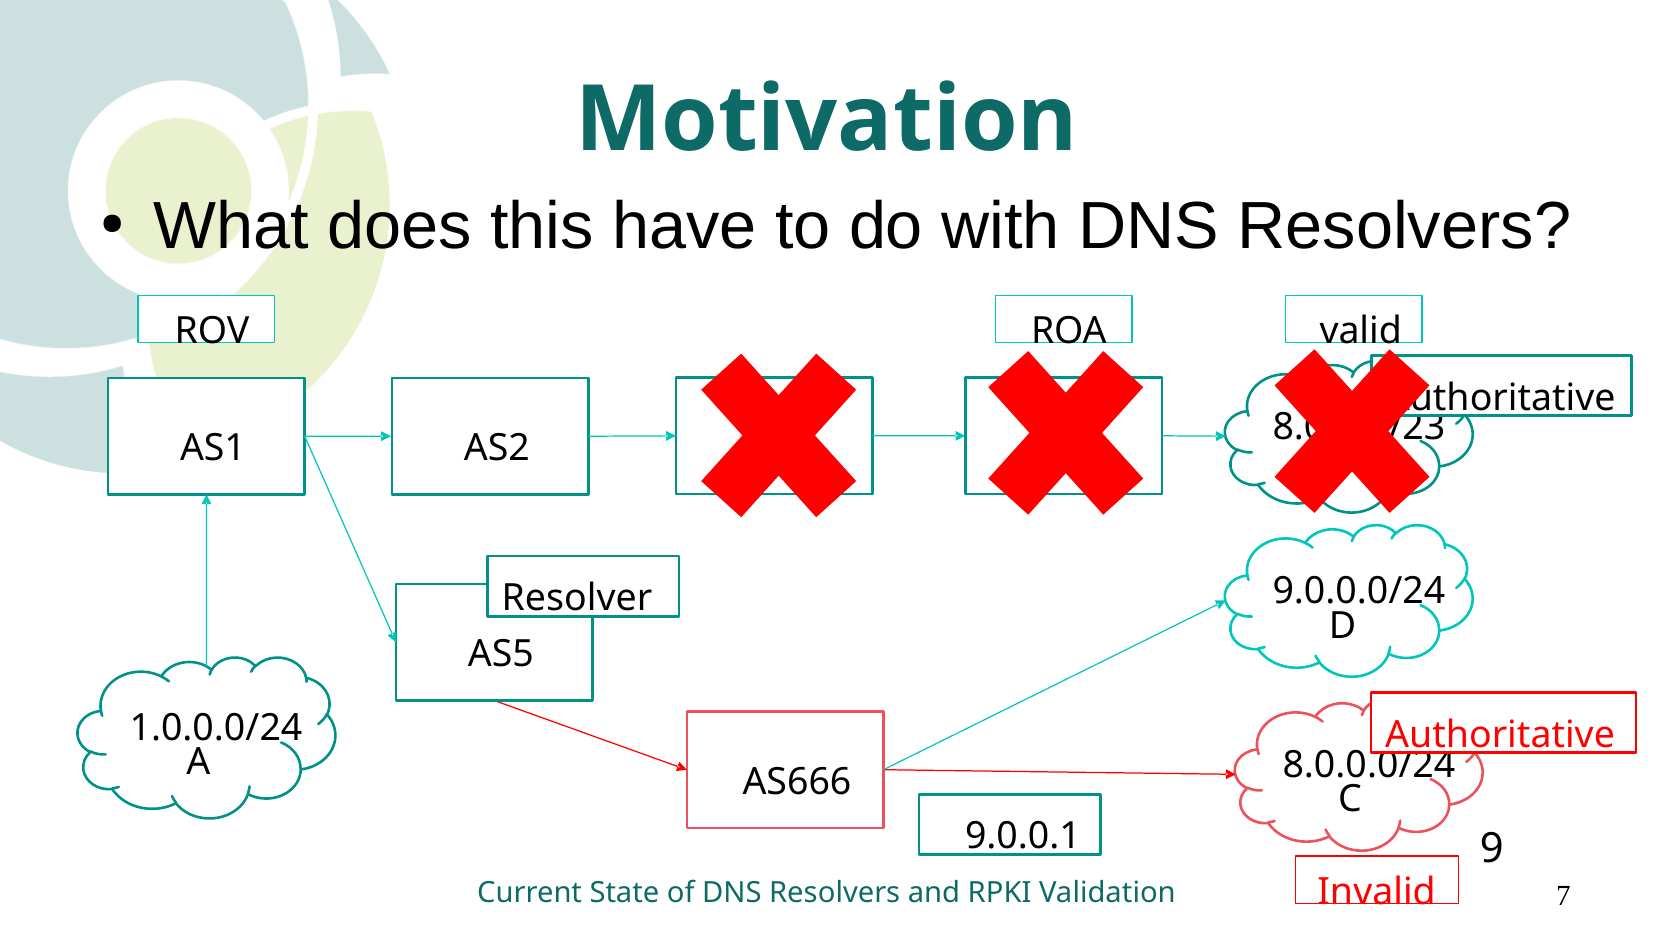

Motivation
# What does this have to do with DNS Resolvers?
ROV
ROA
valid
Authoritative
8.0.0.0/23
AS3
AS4
AS1
AS2
B
9.0.0.0/24
Resolver
D
AS5
1.0.0.0/24
Authoritative
A
8.0.0.0/24
AS666
C
9.0.0.1
9
Current State of DNS Resolvers and RPKI Validation
7
Invalid